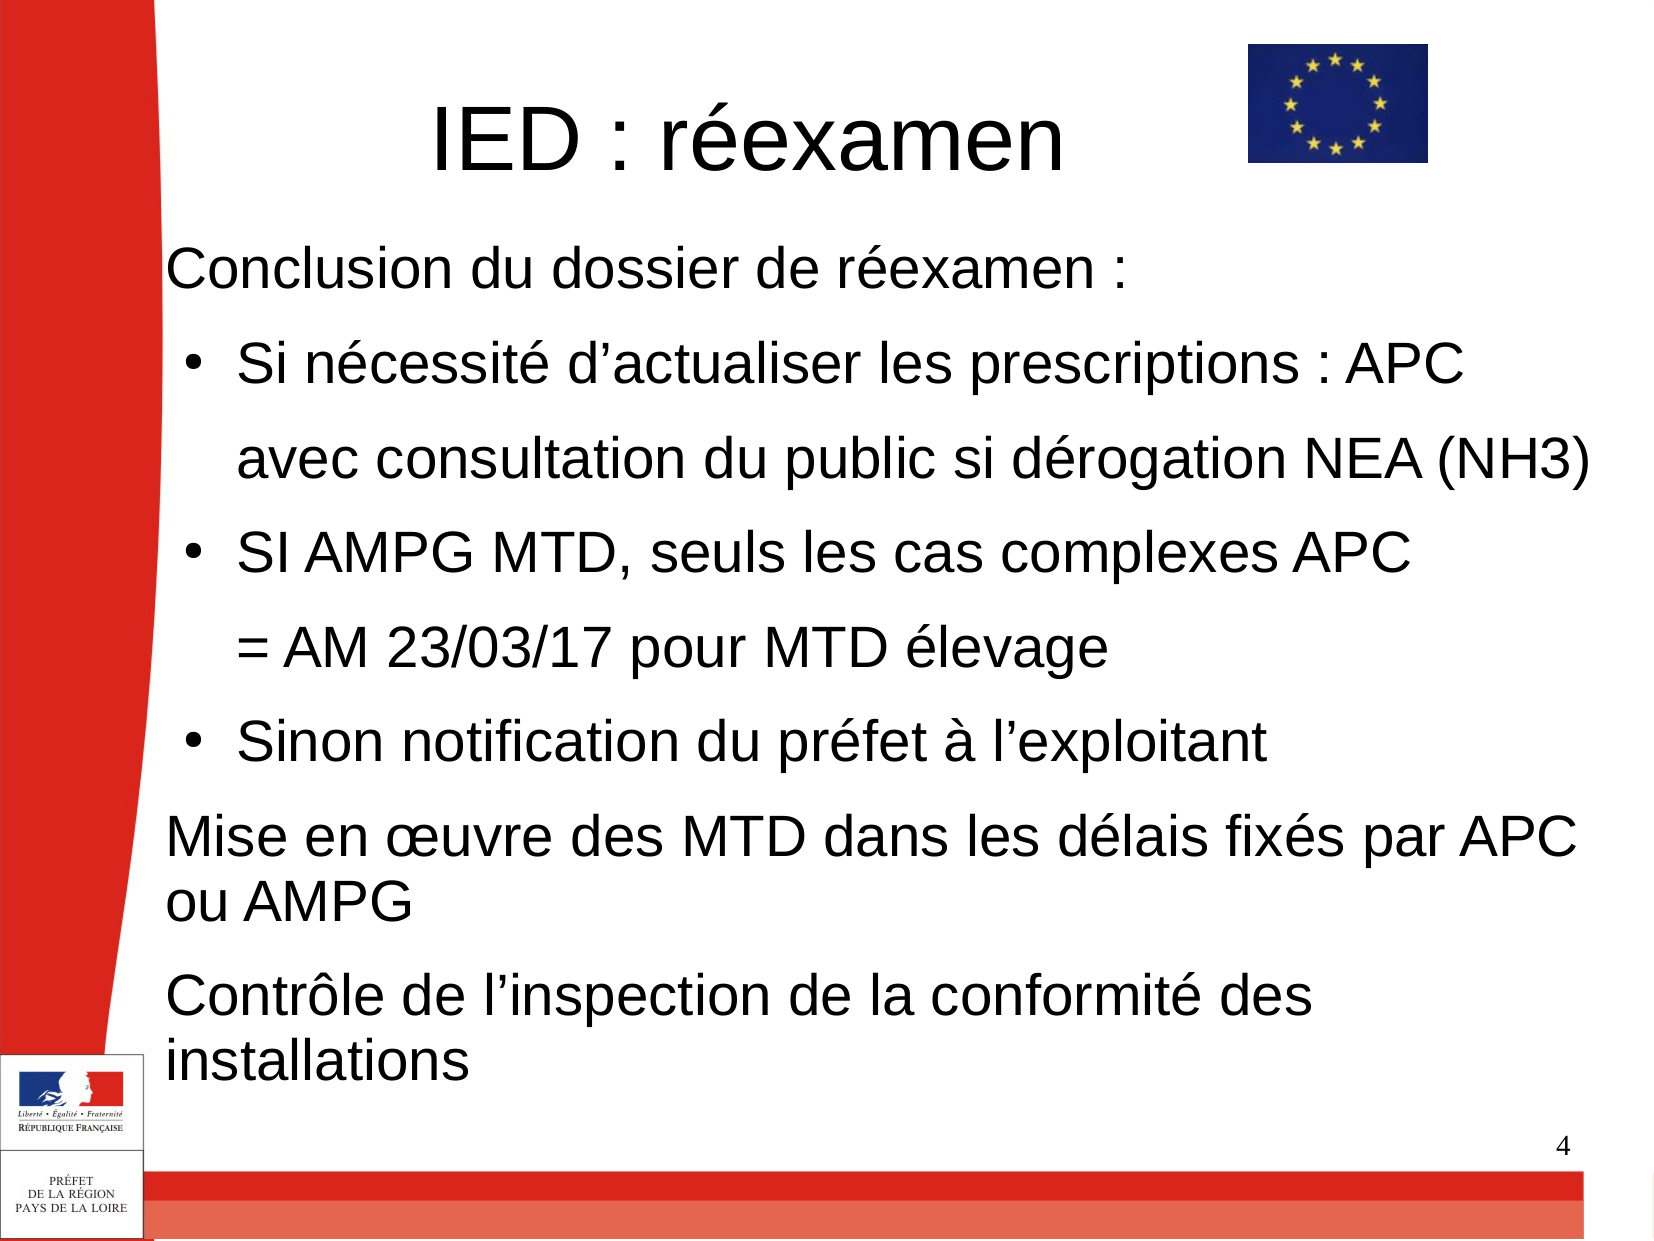

IED : réexamen
# Conclusion du dossier de réexamen :
Si nécessité d’actualiser les prescriptions : APC
avec consultation du public si dérogation NEA (NH3)
SI AMPG MTD, seuls les cas complexes APC
= AM 23/03/17 pour MTD élevage
Sinon notification du préfet à l’exploitant
Mise en œuvre des MTD dans les délais fixés par APC ou AMPG
Contrôle de l’inspection de la conformité des installations
4